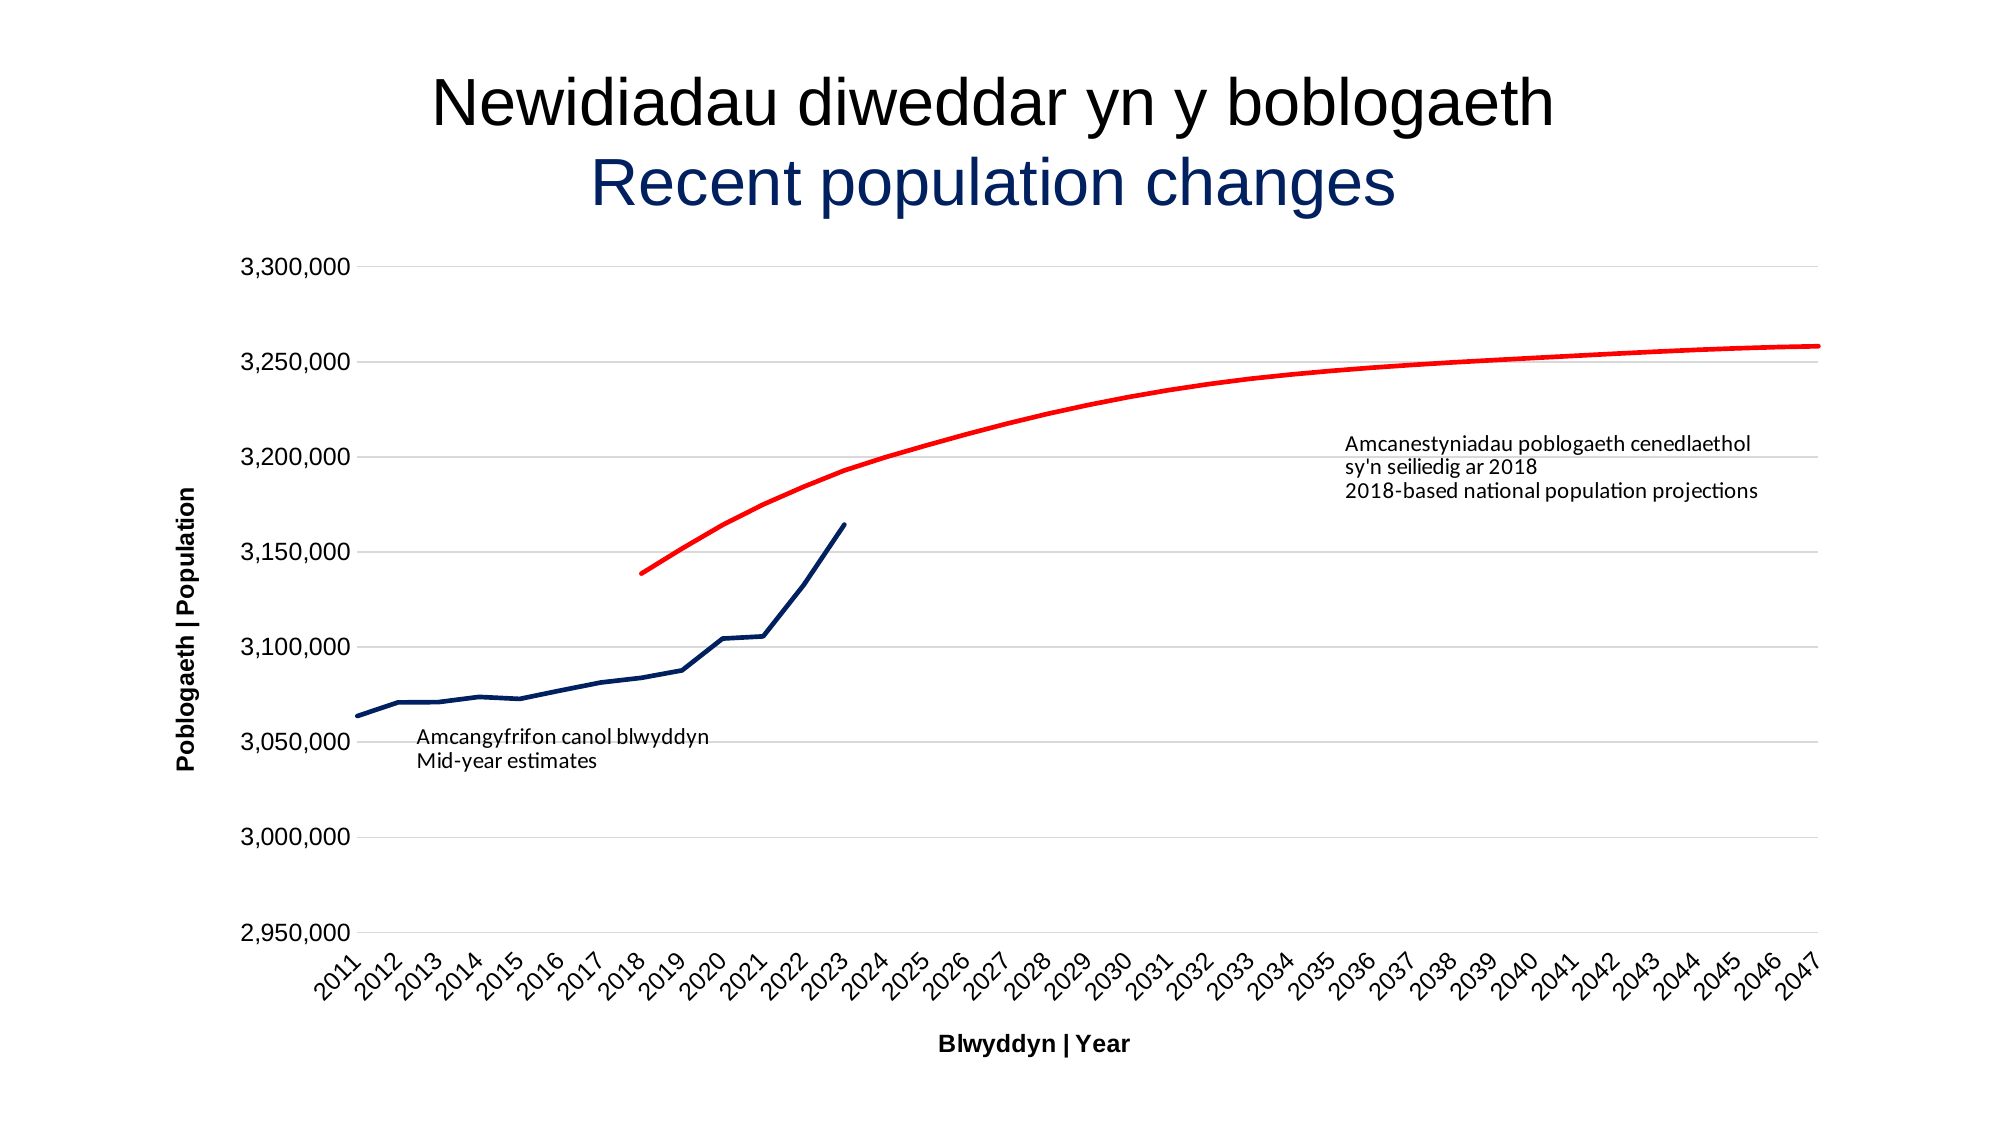

# Newidiadau diweddar yn y boblogaeth Recent population changes
### Chart
| Category | Series1 | Series2 |
|---|---|---|
| 2011 | 3063758.0 | None |
| 2012 | 3070928.0 | None |
| 2013 | 3071058.0 | None |
| 2014 | 3073788.0 | None |
| 2015 | 3072739.0 | None |
| 2016 | 3077165.0 | None |
| 2017 | 3081366.0 | None |
| 2018 | 3083840.0 | 3138631.0 |
| 2019 | 3087732.0 | 3151791.0 |
| 2020 | 3104483.0 | 3164215.0 |
| 2021 | 3105633.0 | 3174970.0 |
| 2022 | 3132676.0 | 3184311.0 |
| 2023 | 3164404.0 | 3192873.0 |
| 2024 | None | 3199737.0 |
| 2025 | None | 3205917.0 |
| 2026 | None | 3211853.0 |
| 2027 | None | 3217438.0 |
| 2028 | None | 3222596.0 |
| 2029 | None | 3227247.0 |
| 2030 | None | 3231419.0 |
| 2031 | None | 3235126.0 |
| 2032 | None | 3238338.0 |
| 2033 | None | 3241057.0 |
| 2034 | None | 3243303.0 |
| 2035 | None | 3245206.0 |
| 2036 | None | 3246883.0 |
| 2037 | None | 3248363.0 |
| 2038 | None | 3249674.0 |
| 2039 | None | 3250874.0 |
| 2040 | None | 3252005.0 |
| 2041 | None | 3253135.0 |
| 2042 | None | 3254242.0 |
| 2043 | None | 3255303.0 |
| 2044 | None | 3256268.0 |
| 2045 | None | 3257072.0 |
| 2046 | None | 3257715.0 |
| 2047 | None | 3258149.0 |